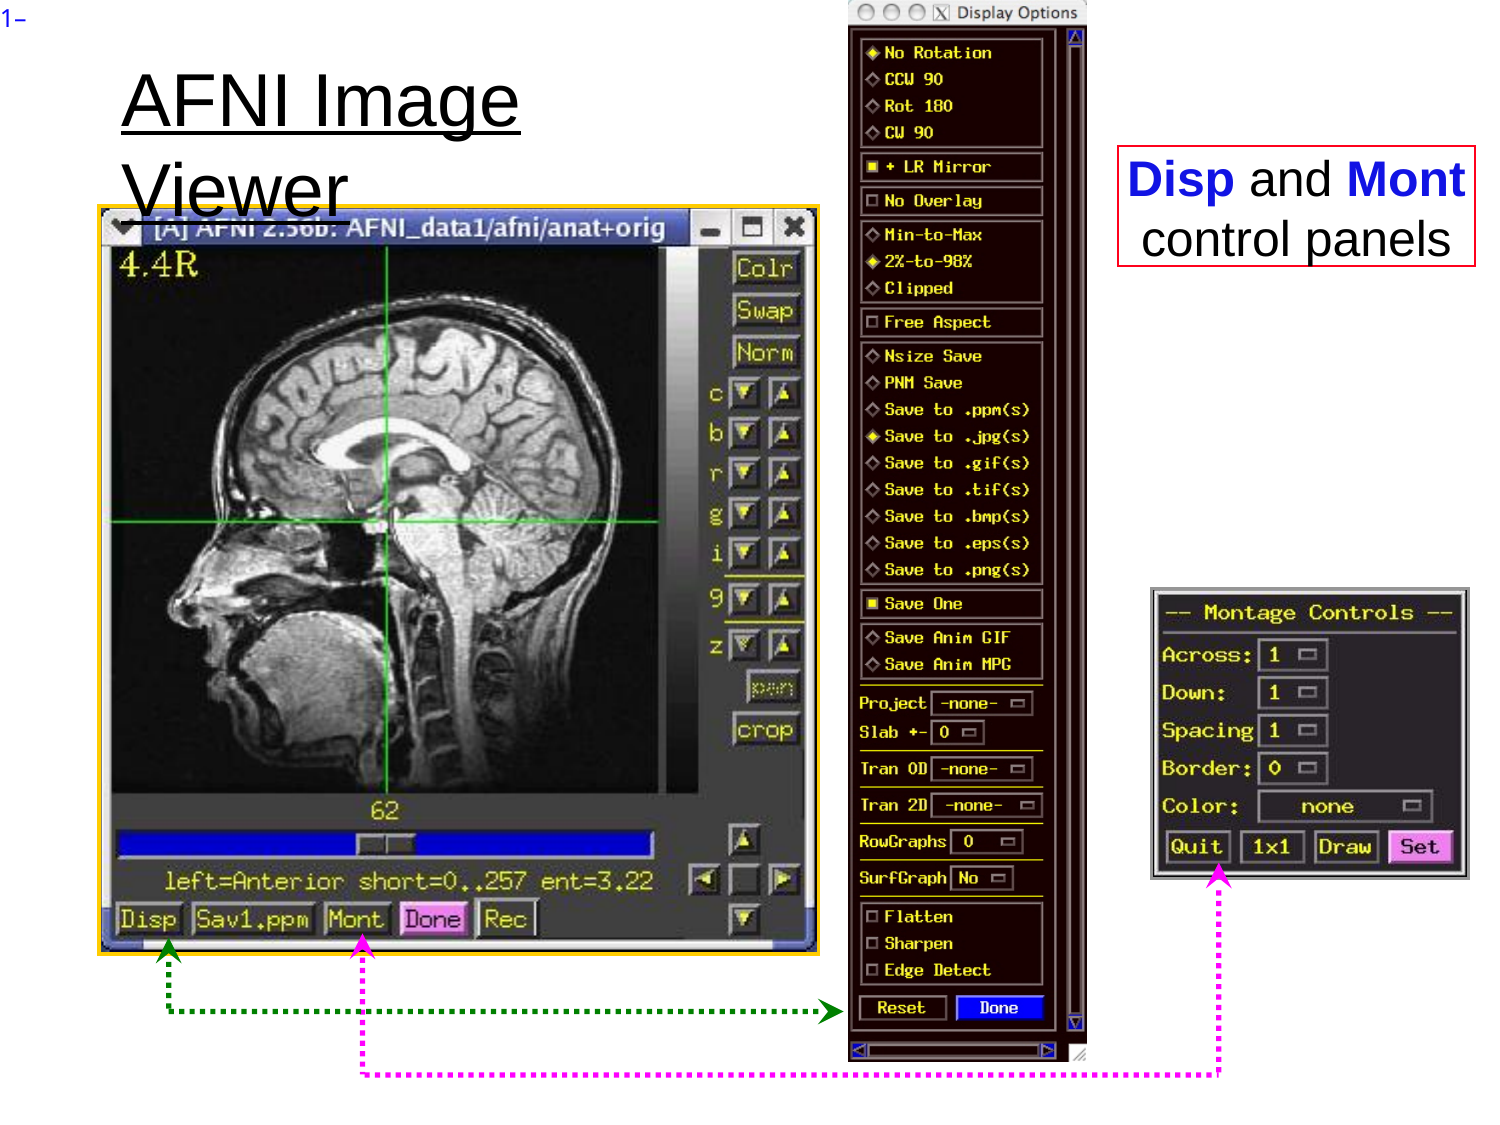

# AFNI Image Viewer
Disp and Mont control panels